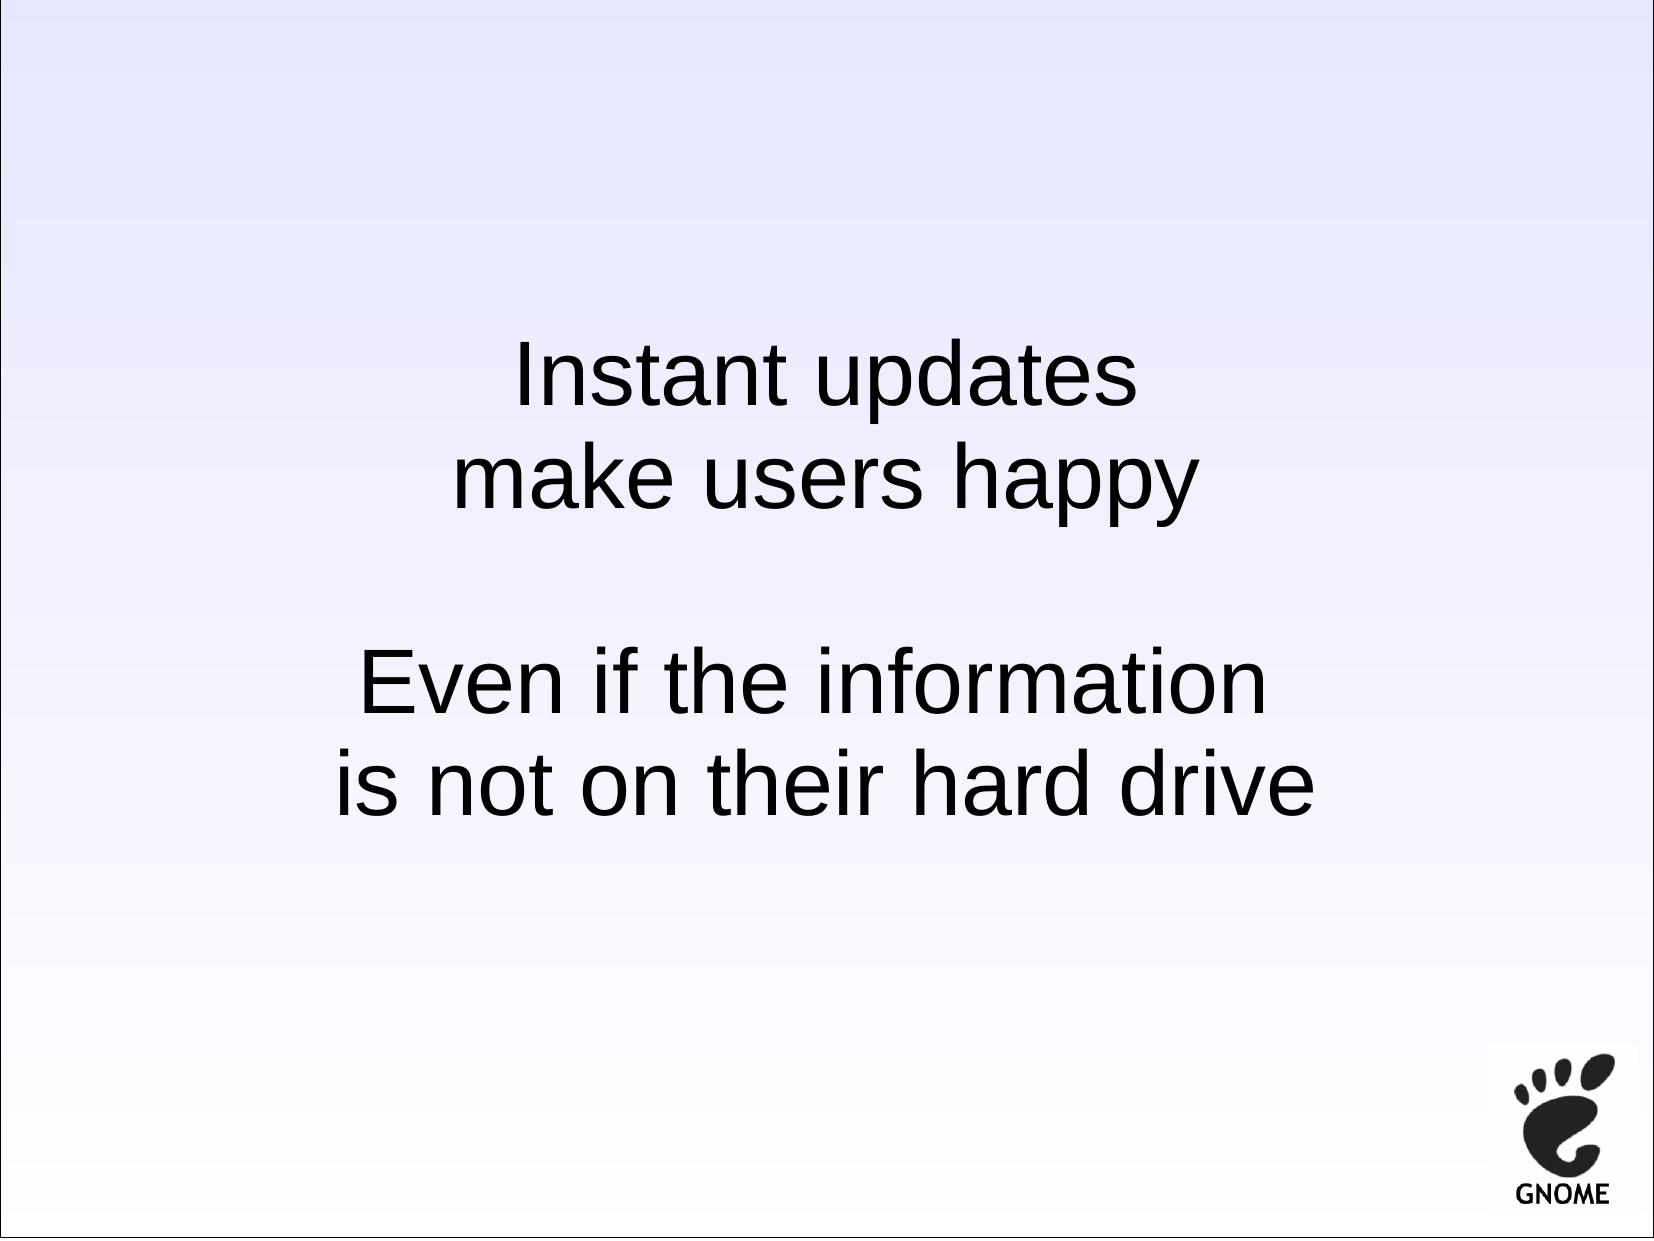

# Instant updates make users happy Even if the information is not on their hard drive